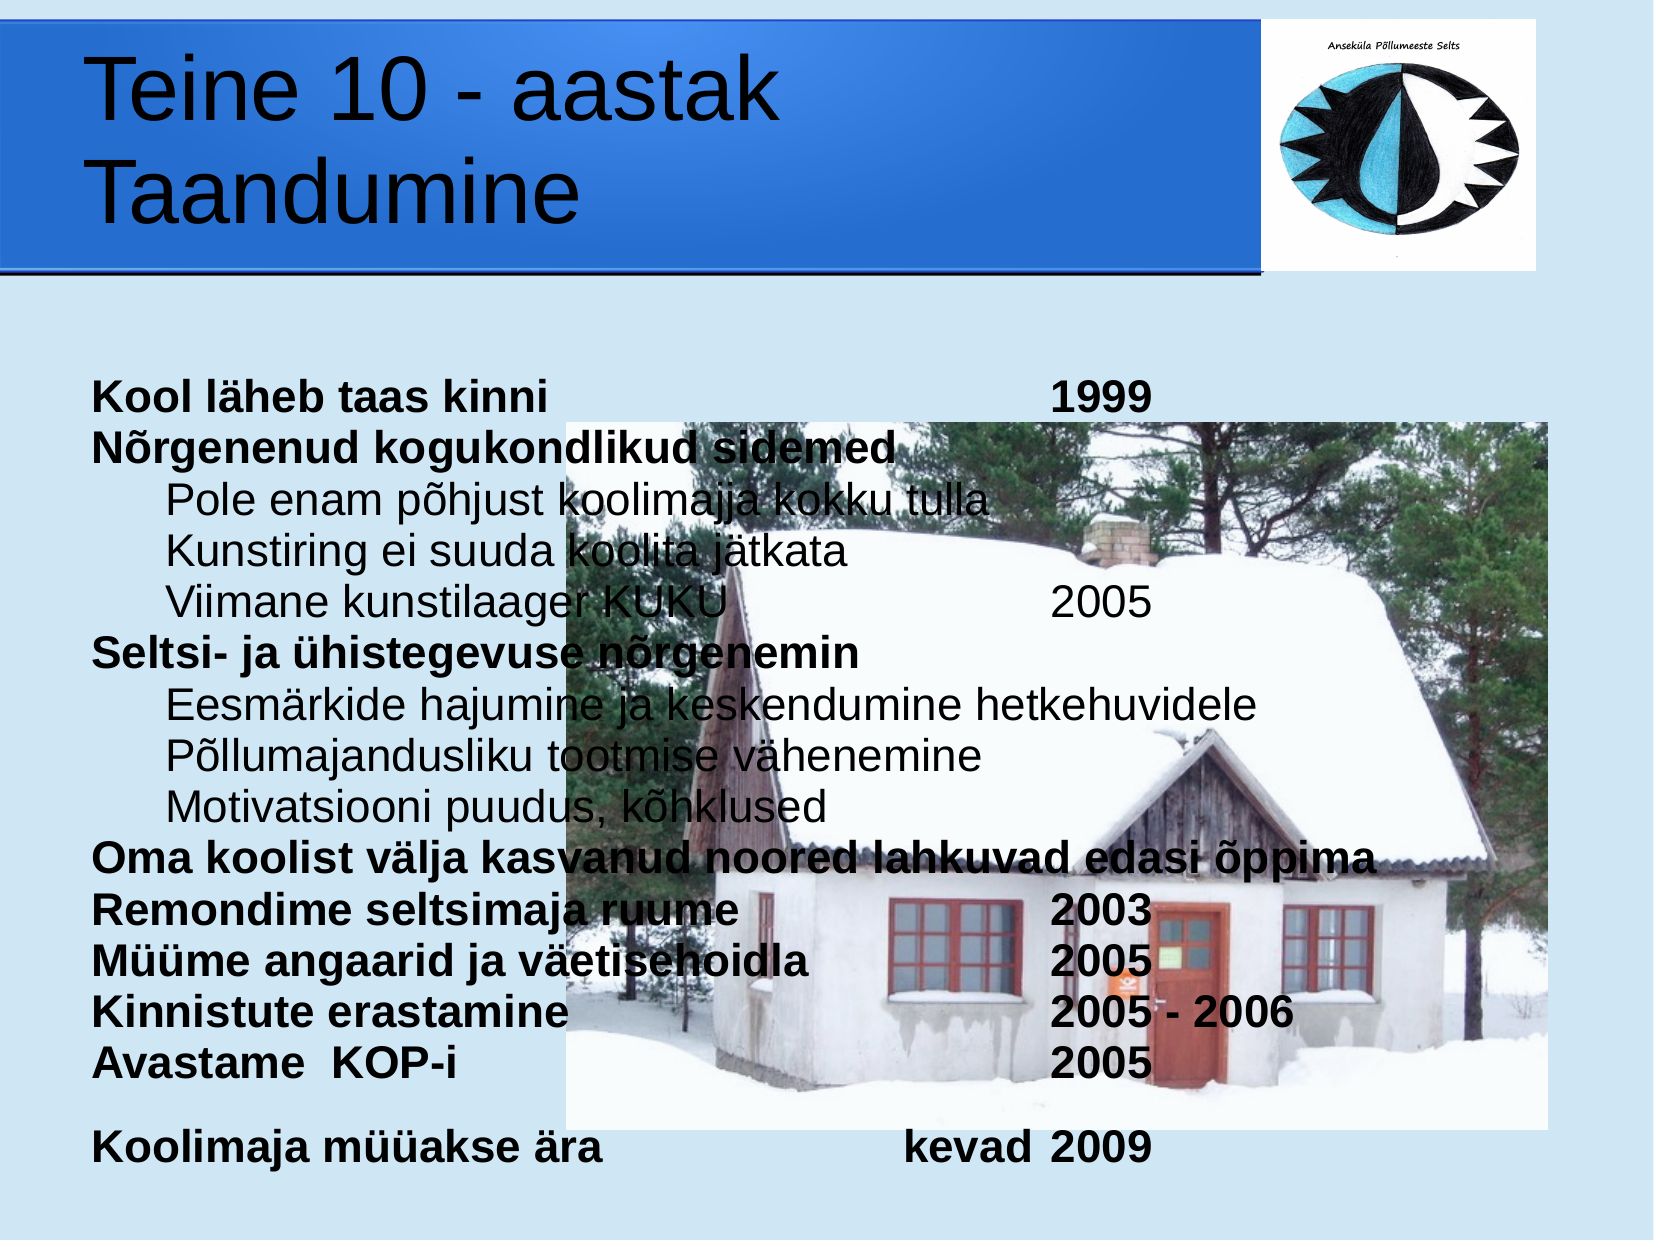

# Teine 10 - aastak Taandumine
 	Kool läheb taas kinni 		 				 	1999
 	Nõrgenenud kogukondlikud sidemed
 		Pole enam põhjust koolimajja kokku tulla
 		Kunstiring ei suuda koolita jätkata
 		Viimane kunstilaager KUKU			 		2005
	Seltsi- ja ühistegevuse nõrgenemin
 		Eesmärkide hajumine ja keskendumine hetkehuvidele
 		Põllumajandusliku tootmise vähenemine
 		Motivatsiooni puudus, kõhklused
	Oma koolist välja kasvanud noored lahkuvad edasi õppima
	Remondime seltsimaja ruume 					2003
	Müüme angaarid ja väetisehoidla 				2005
	Kinnistute erastamine 							2005 - 2006
	Avastame KOP-i 								2005
	Koolimaja müüakse ära 				kevad 	2009